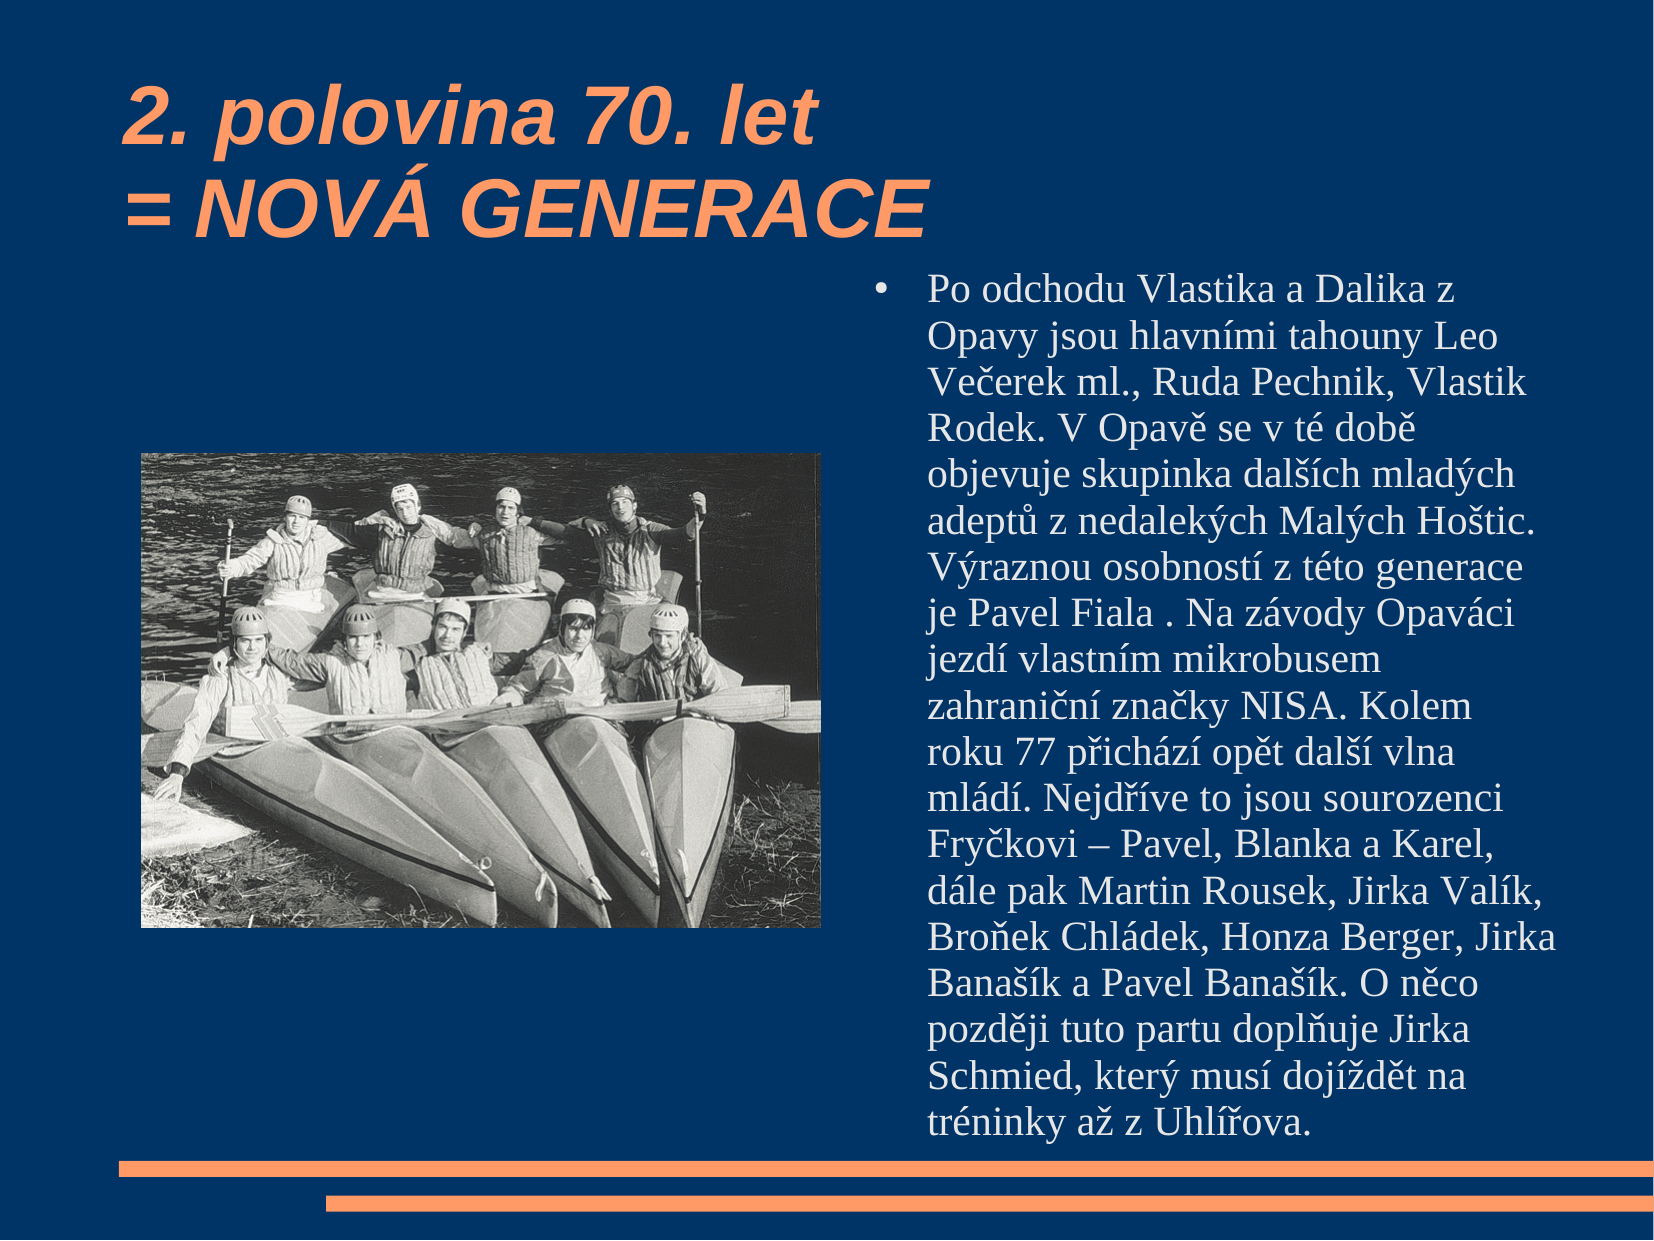

# 2. polovina 70. let = NOVÁ GENERACE
Po odchodu Vlastika a Dalika z Opavy jsou hlavními tahouny Leo Večerek ml., Ruda Pechnik, Vlastik Rodek. V Opavě se v té době objevuje skupinka dalších mladých adeptů z nedalekých Malých Hoštic. Výraznou osobností z této generace je Pavel Fiala . Na závody Opaváci jezdí vlastním mikrobusem zahraniční značky NISA. Kolem roku 77 přichází opět další vlna mládí. Nejdříve to jsou sourozenci Fryčkovi – Pavel, Blanka a Karel, dále pak Martin Rousek, Jirka Valík, Broňek Chládek, Honza Berger, Jirka Banašík a Pavel Banašík. O něco později tuto partu doplňuje Jirka Schmied, který musí dojíždět na tréninky až z Uhlířova.